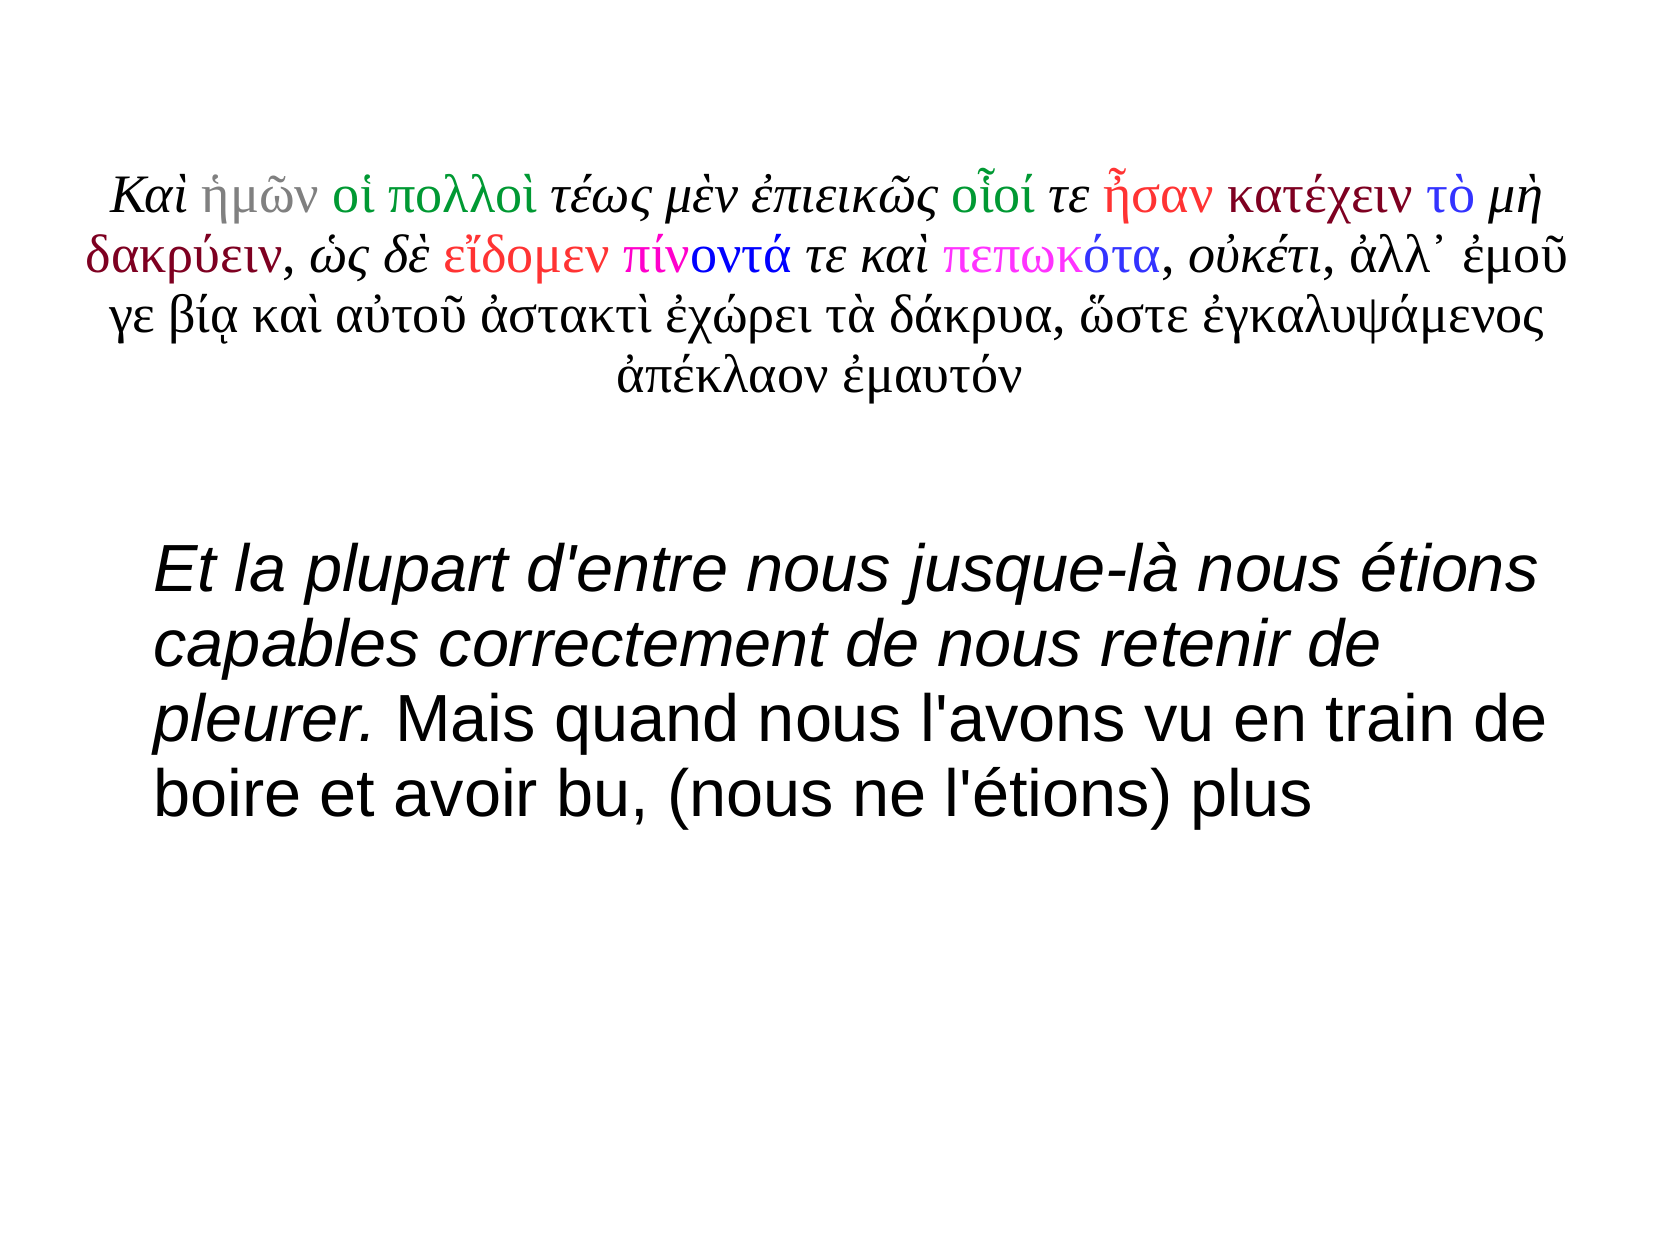

# Καὶ ἡμῶν οἱ πολλοὶ τέως μὲν ἐπιεικῶς οἷοί τε ἦσαν κατέχειν τὸ μὴ δακρύειν, ὡς δὲ εἴδομεν πίνοντά τε καὶ πεπωκότα, οὐκέτι, ἀλλ᾽ ἐμοῦ γε βίᾳ καὶ αὐτοῦ ἀστακτὶ ἐχώρει τὰ δάκρυα, ὥστε ἐγκαλυψάμενος ἀπέκλαον ἐμαυτόν
Et la plupart d'entre nous jusque-là nous étions capables correctement de nous retenir de pleurer. Mais quand nous l'avons vu en train de boire et avoir bu, (nous ne l'étions) plus